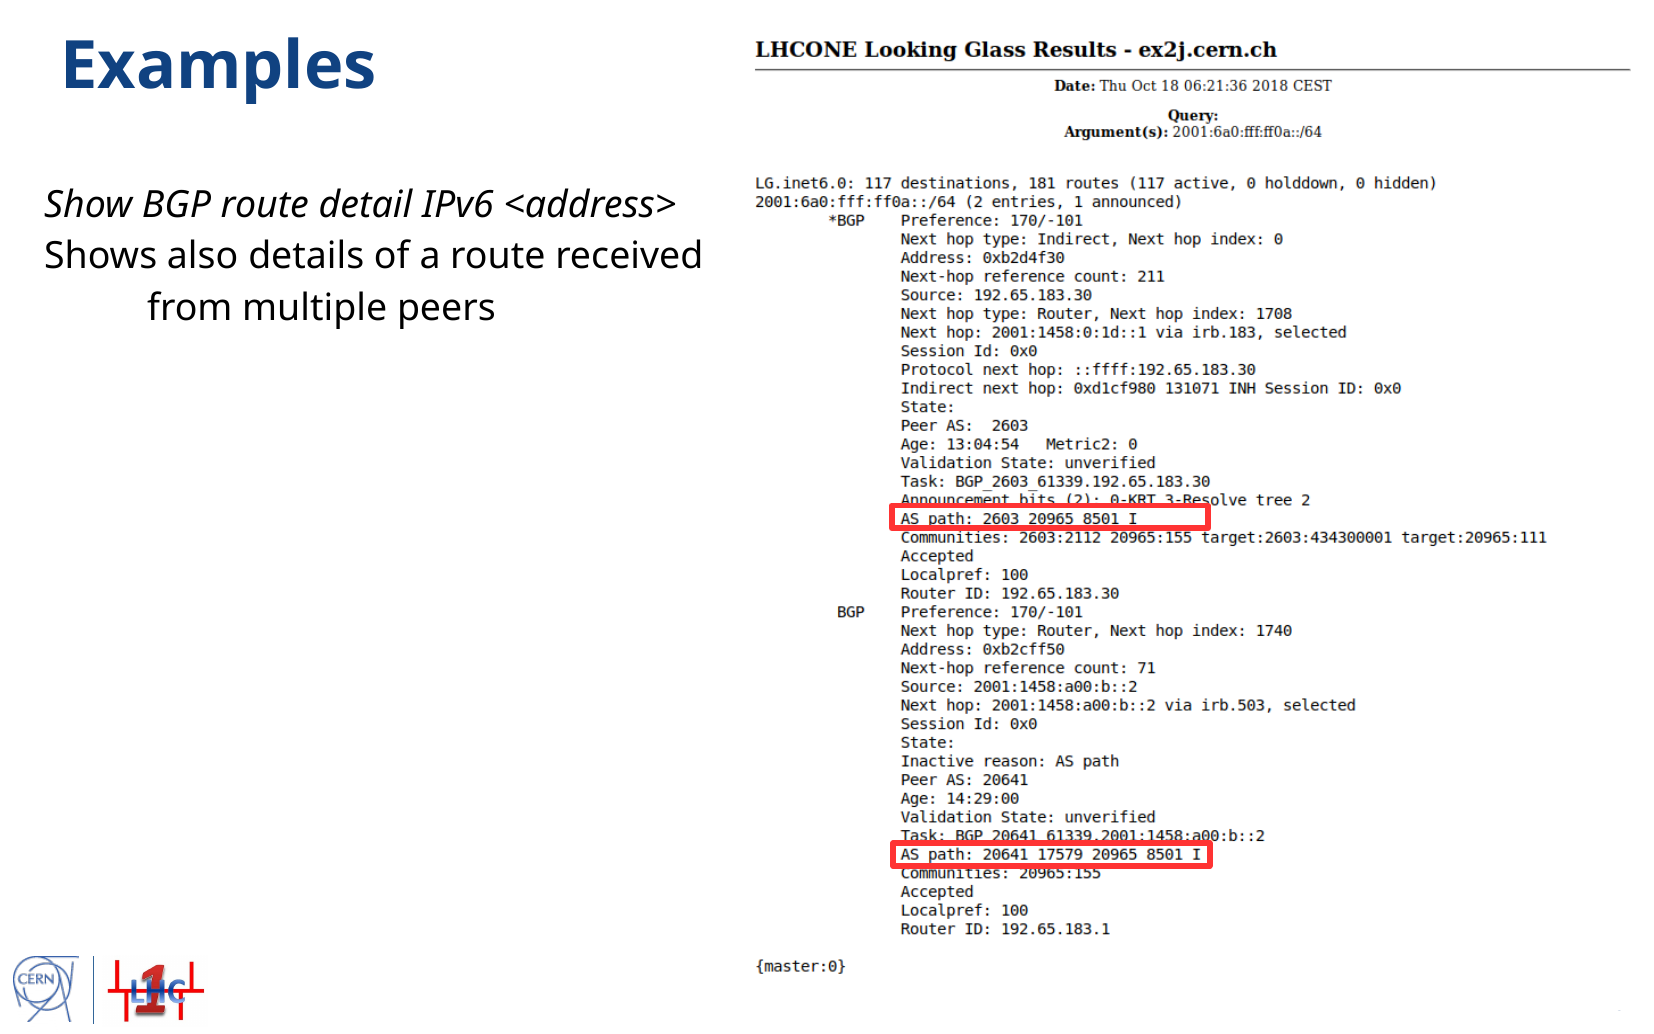

# Examples
Show BGP route detail IPv6 <address>
Shows also details of a route received
	from multiple peers